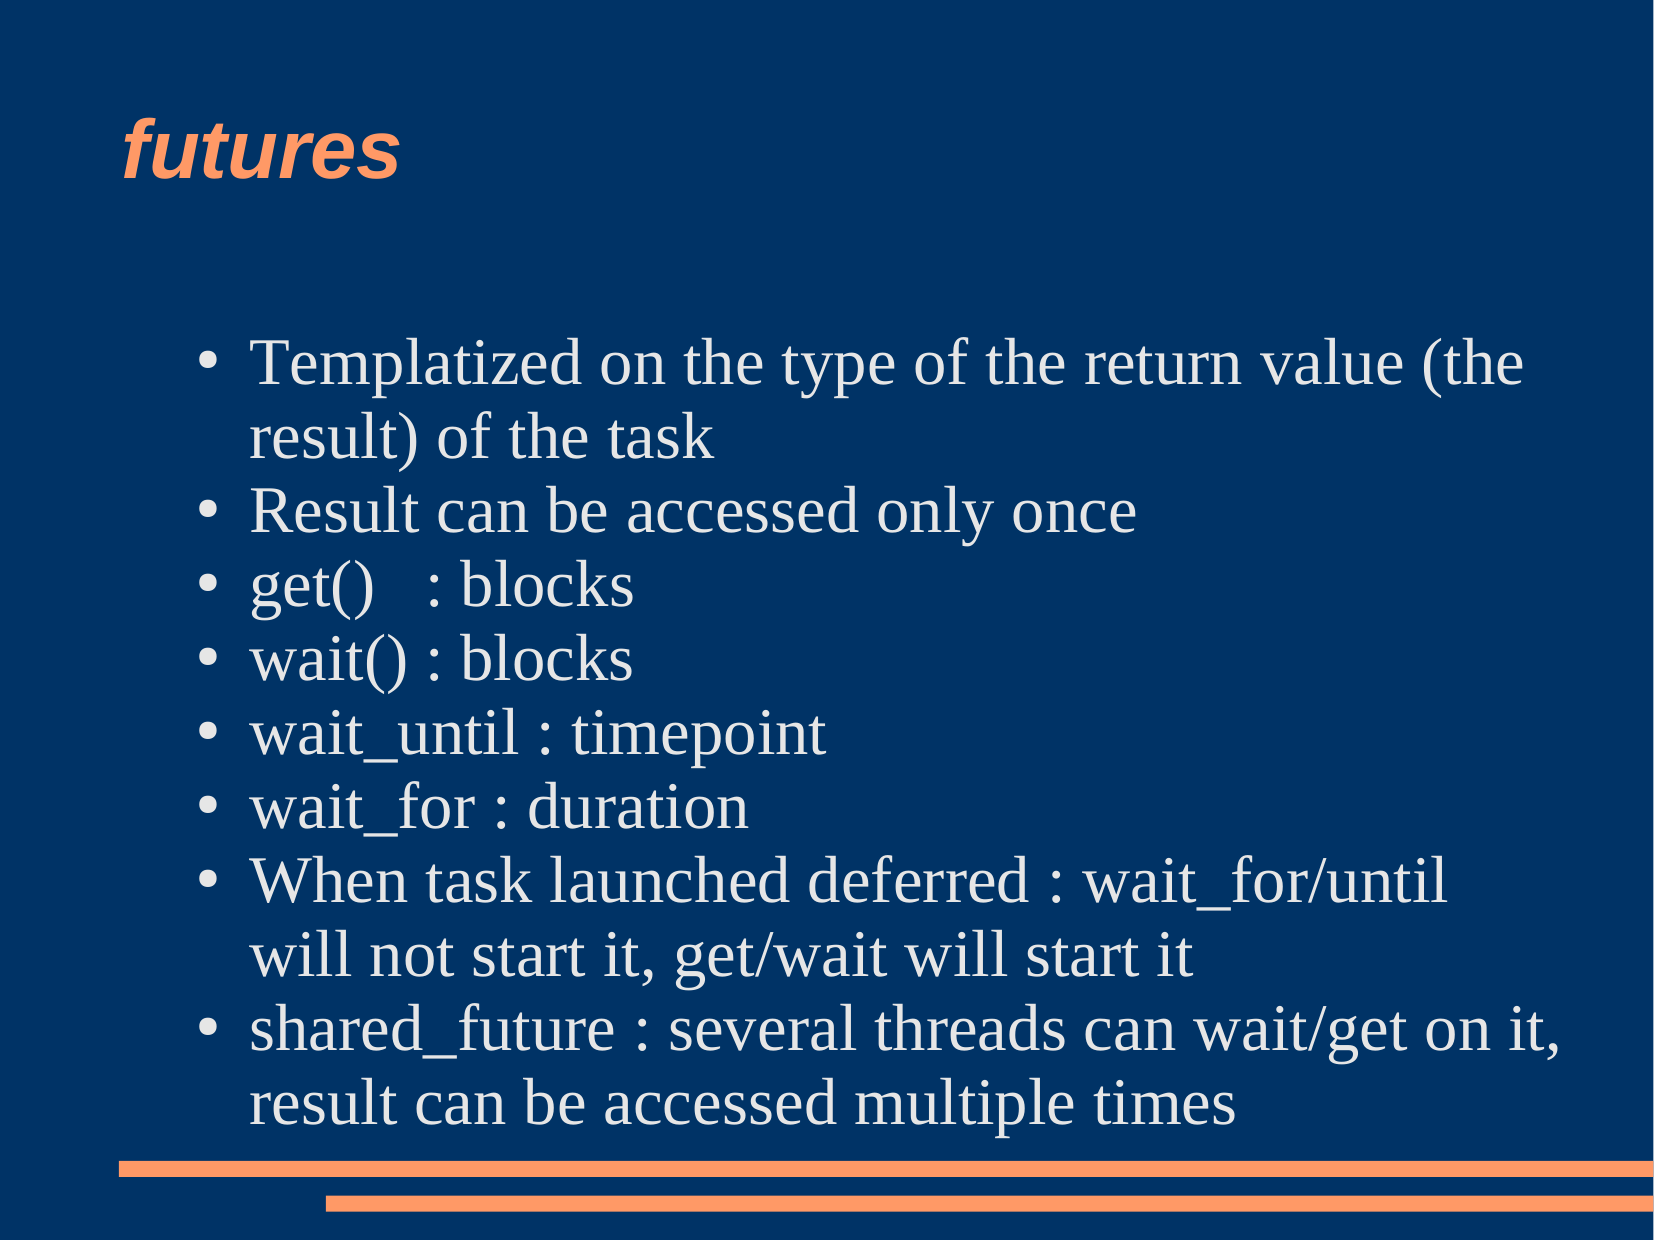

# futures
Templatized on the type of the return value (the result) of the task
Result can be accessed only once
get() : blocks
wait() : blocks
wait_until : timepoint
wait_for : duration
When task launched deferred : wait_for/until will not start it, get/wait will start it
shared_future : several threads can wait/get on it, result can be accessed multiple times